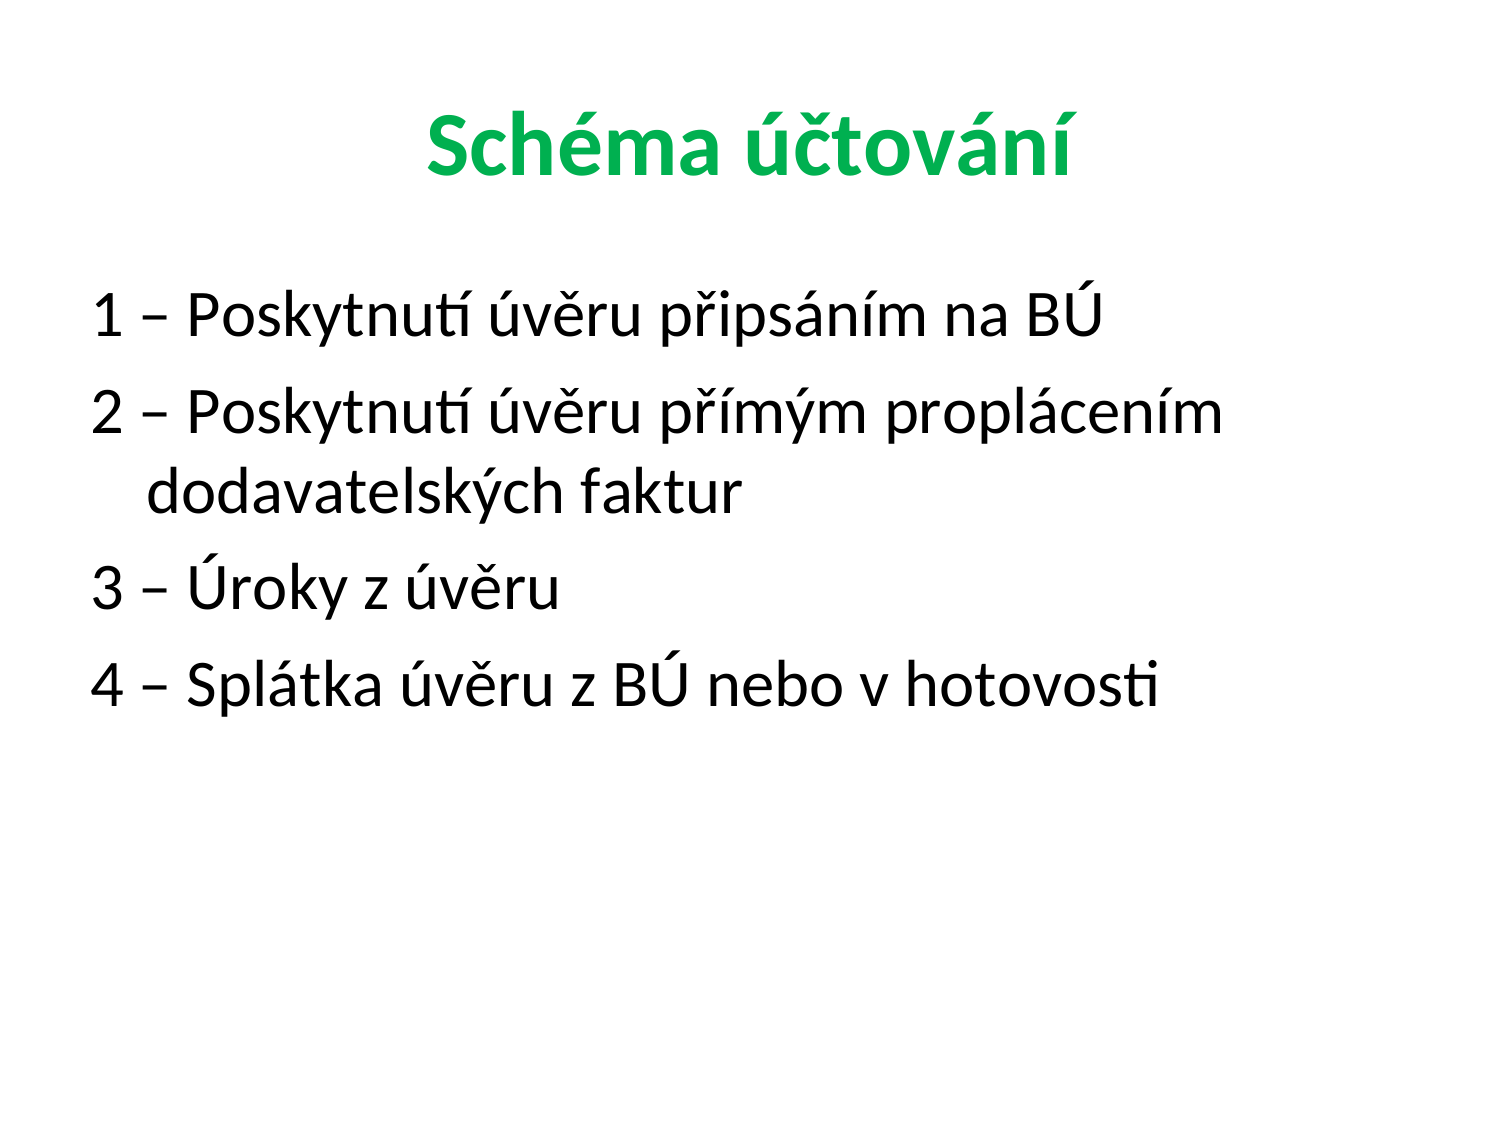

# Schéma účtování
1 – Poskytnutí úvěru připsáním na BÚ
2 – Poskytnutí úvěru přímým proplácením dodavatelských faktur
3 – Úroky z úvěru
4 – Splátka úvěru z BÚ nebo v hotovosti